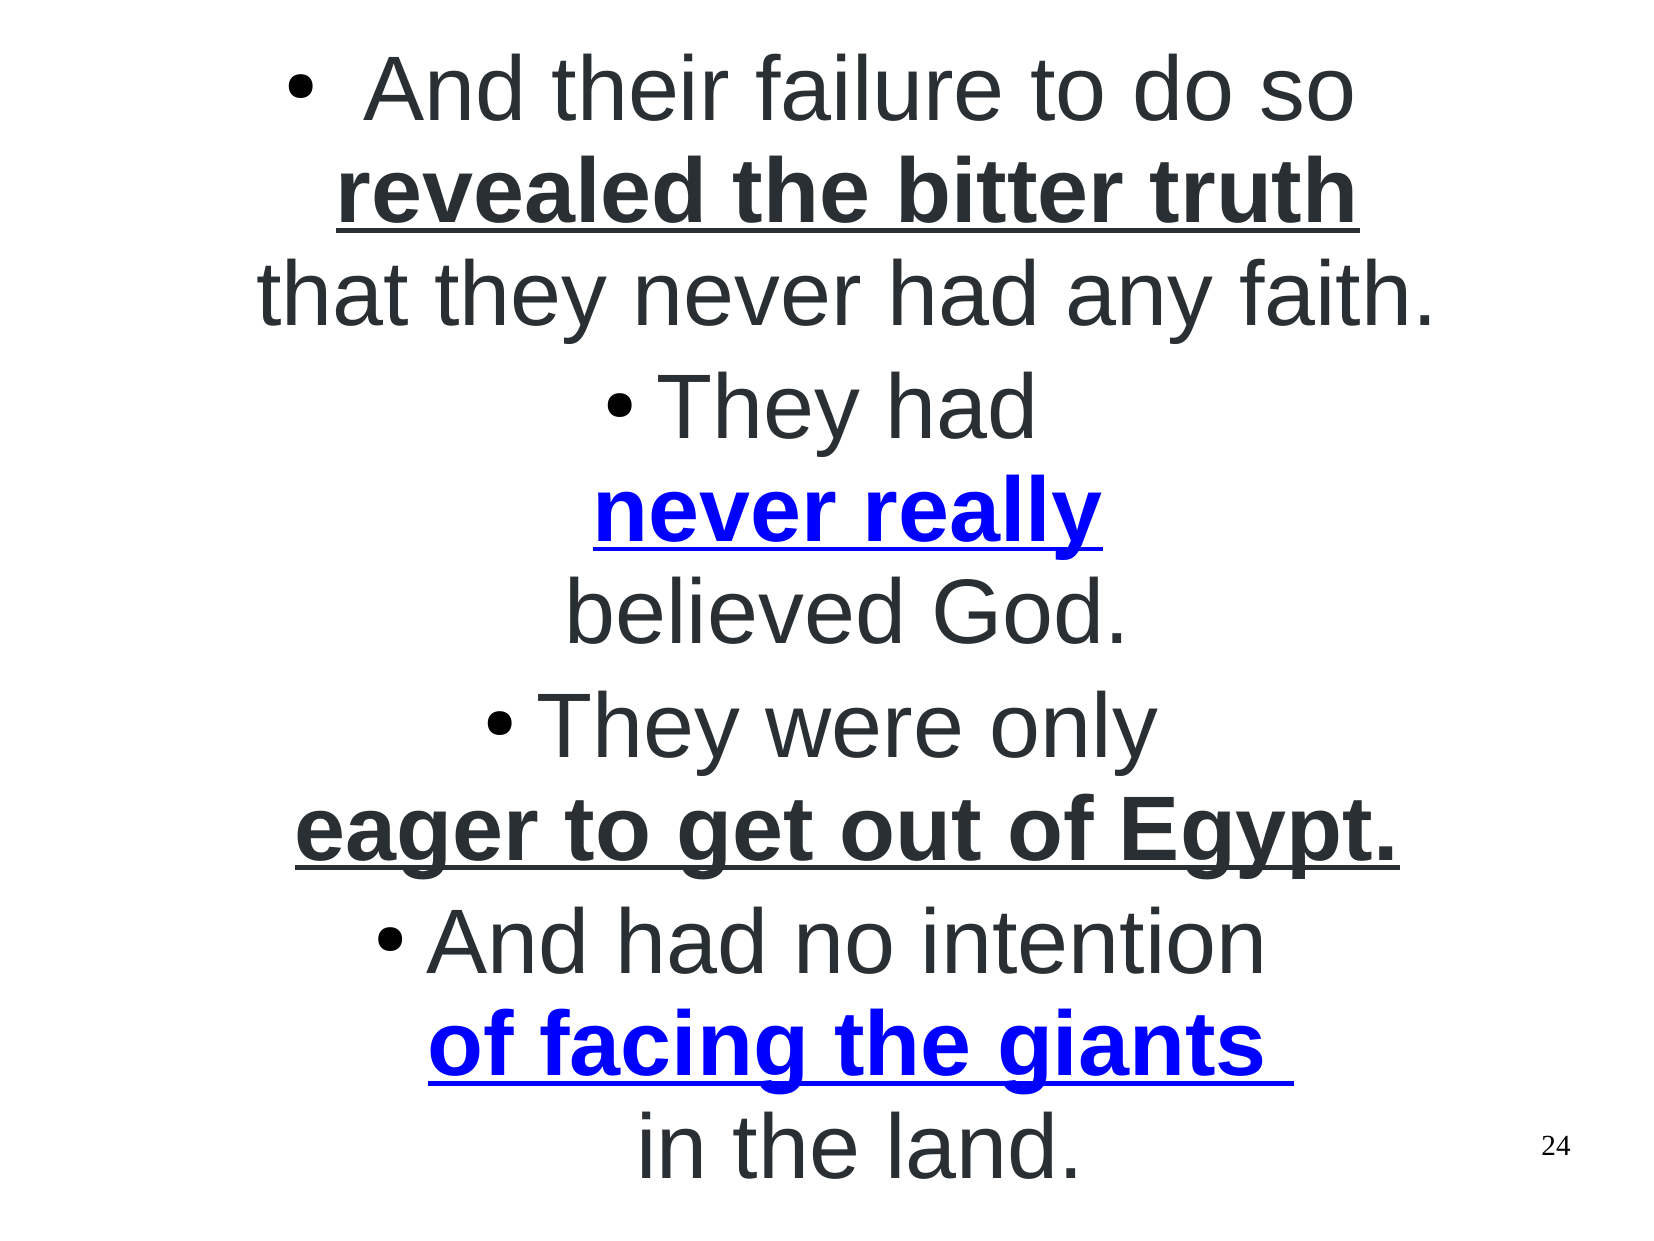

# And their failure to do so revealed the bitter truth that they never had any faith.
They had
never really
believed God.
They were only
eager to get out of Egypt.
And had no intention
of facing the giants
in the land.
24